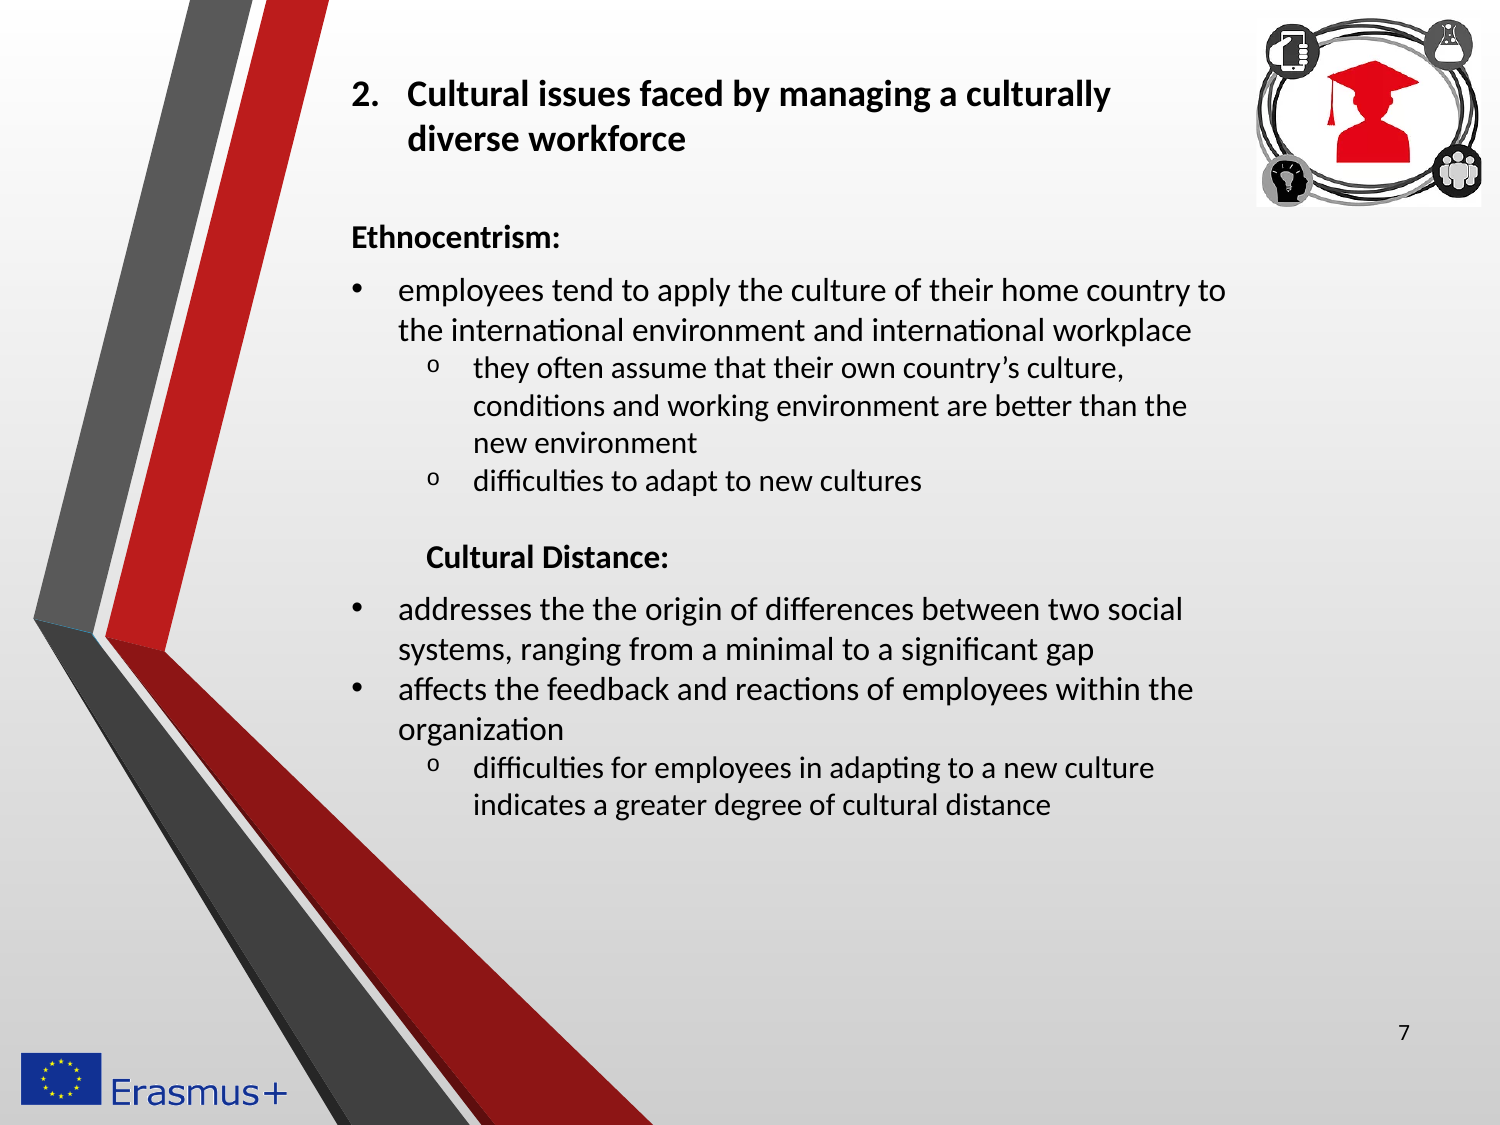

Cultural issues faced by managing a culturally diverse workforce
Ethnocentrism:
employees tend to apply the culture of their home country to the international environment and international workplace
they often assume that their own country’s culture, conditions and working environment are better than the new environment
difficulties to adapt to new cultures
Cultural Distance:
addresses the the origin of differences between two social systems, ranging from a minimal to a significant gap
affects the feedback and reactions of employees within the organization
difficulties for employees in adapting to a new culture indicates a greater degree of cultural distance